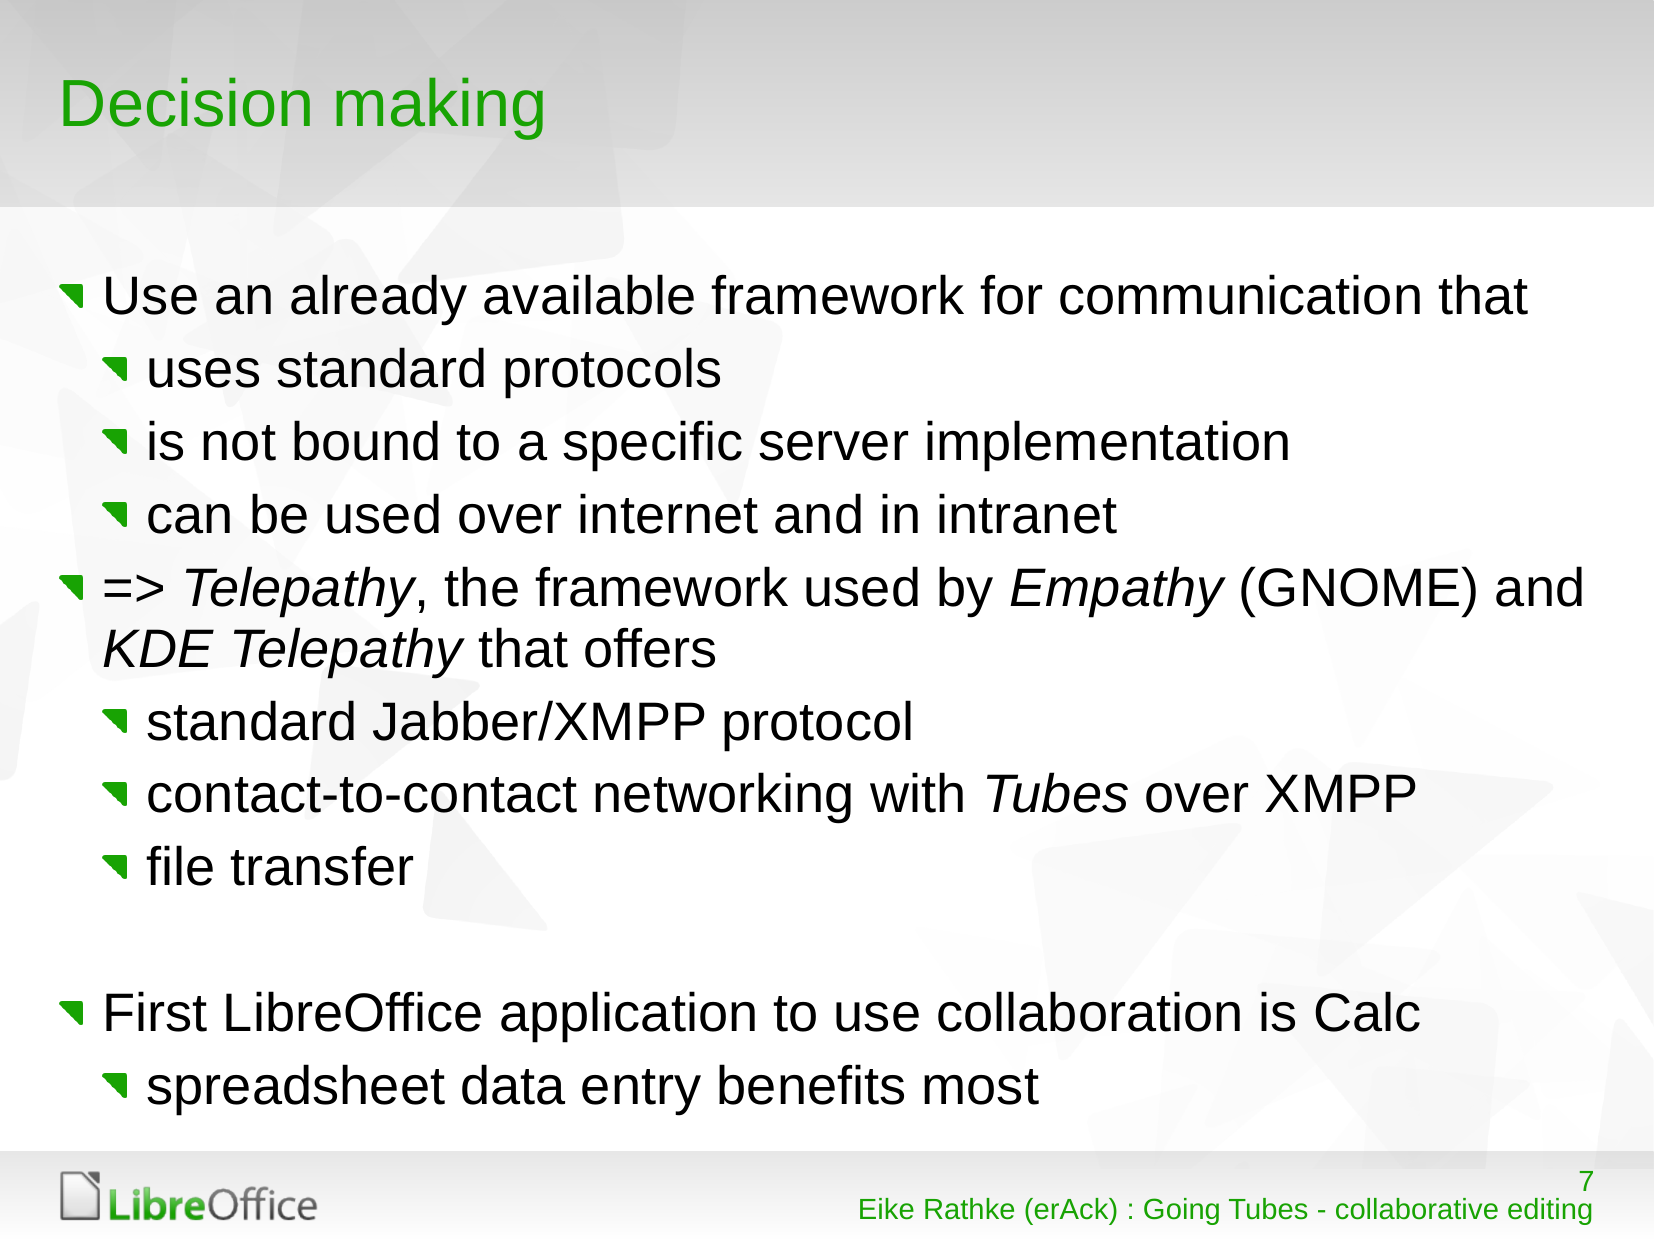

# Decision making
Use an already available framework for communication that
uses standard protocols
is not bound to a specific server implementation
can be used over internet and in intranet
=> Telepathy, the framework used by Empathy (GNOME) and KDE Telepathy that offers
standard Jabber/XMPP protocol
contact-to-contact networking with Tubes over XMPP
file transfer
First LibreOffice application to use collaboration is Calc
spreadsheet data entry benefits most
7
Eike Rathke (erAck) : Going Tubes - collaborative editing